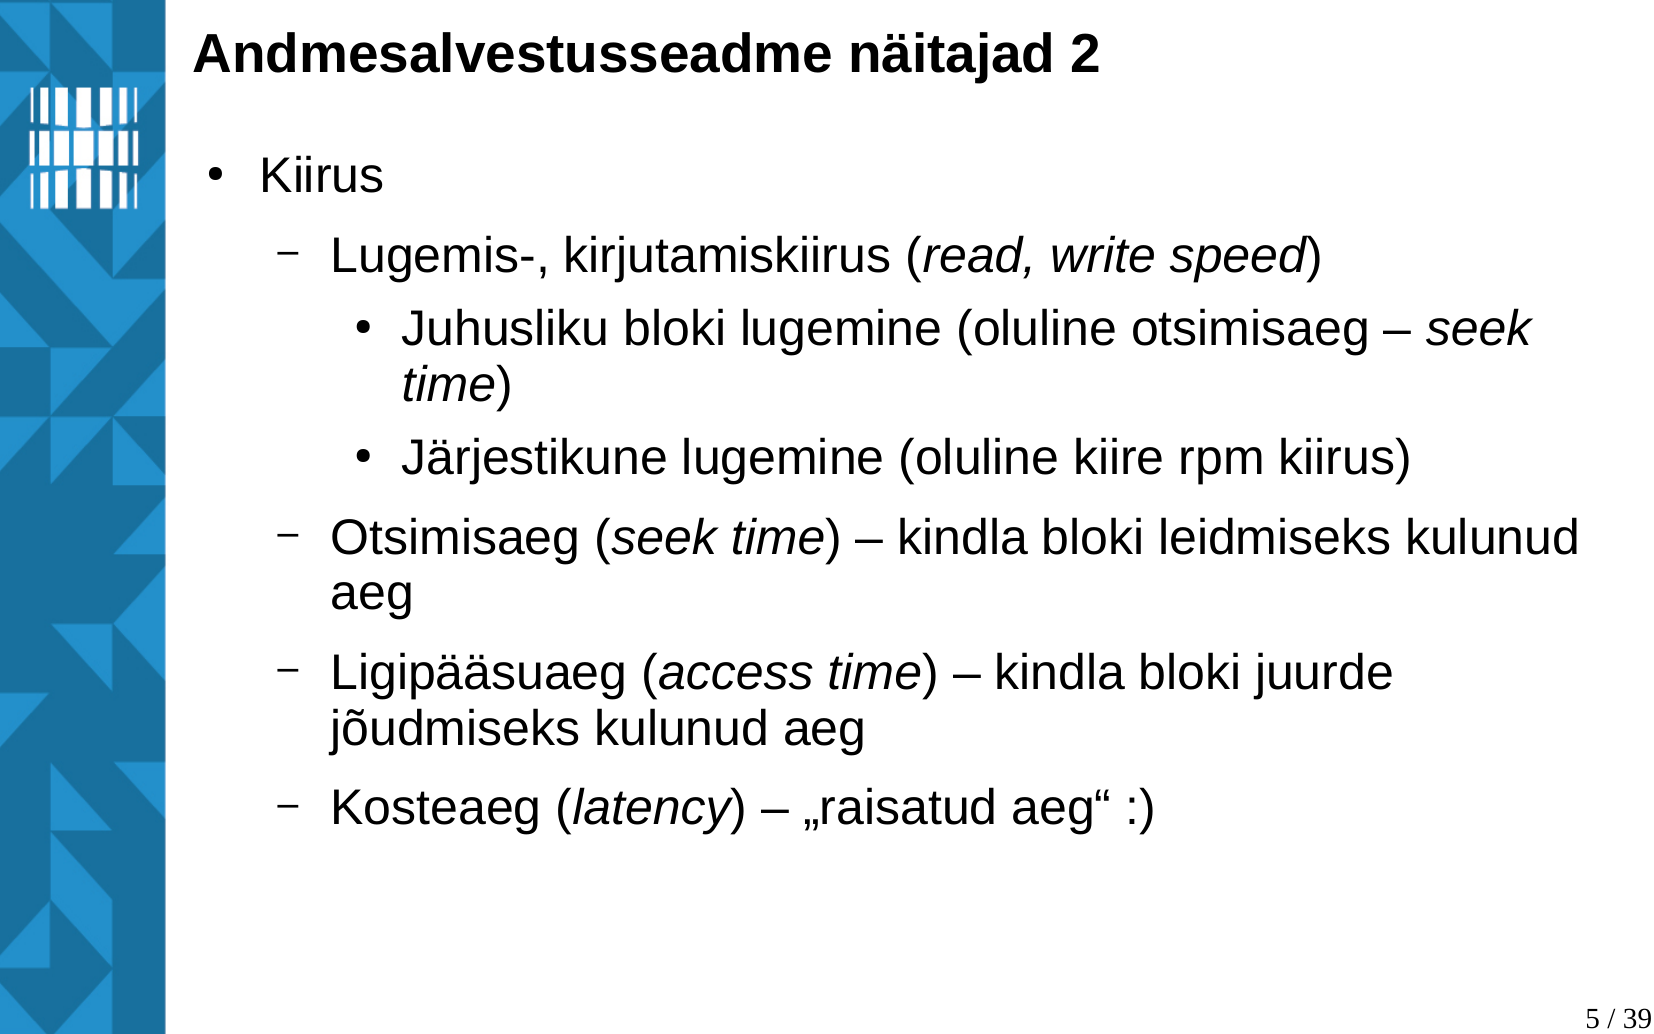

# Andmesalvestusseadme näitajad 2
Kiirus
Lugemis-, kirjutamiskiirus (read, write speed)
Juhusliku bloki lugemine (oluline otsimisaeg – seek time)
Järjestikune lugemine (oluline kiire rpm kiirus)
Otsimisaeg (seek time) – kindla bloki leidmiseks kulunud aeg
Ligipääsuaeg (access time) – kindla bloki juurde jõudmiseks kulunud aeg
Kosteaeg (latency) – „raisatud aeg“ :)
5